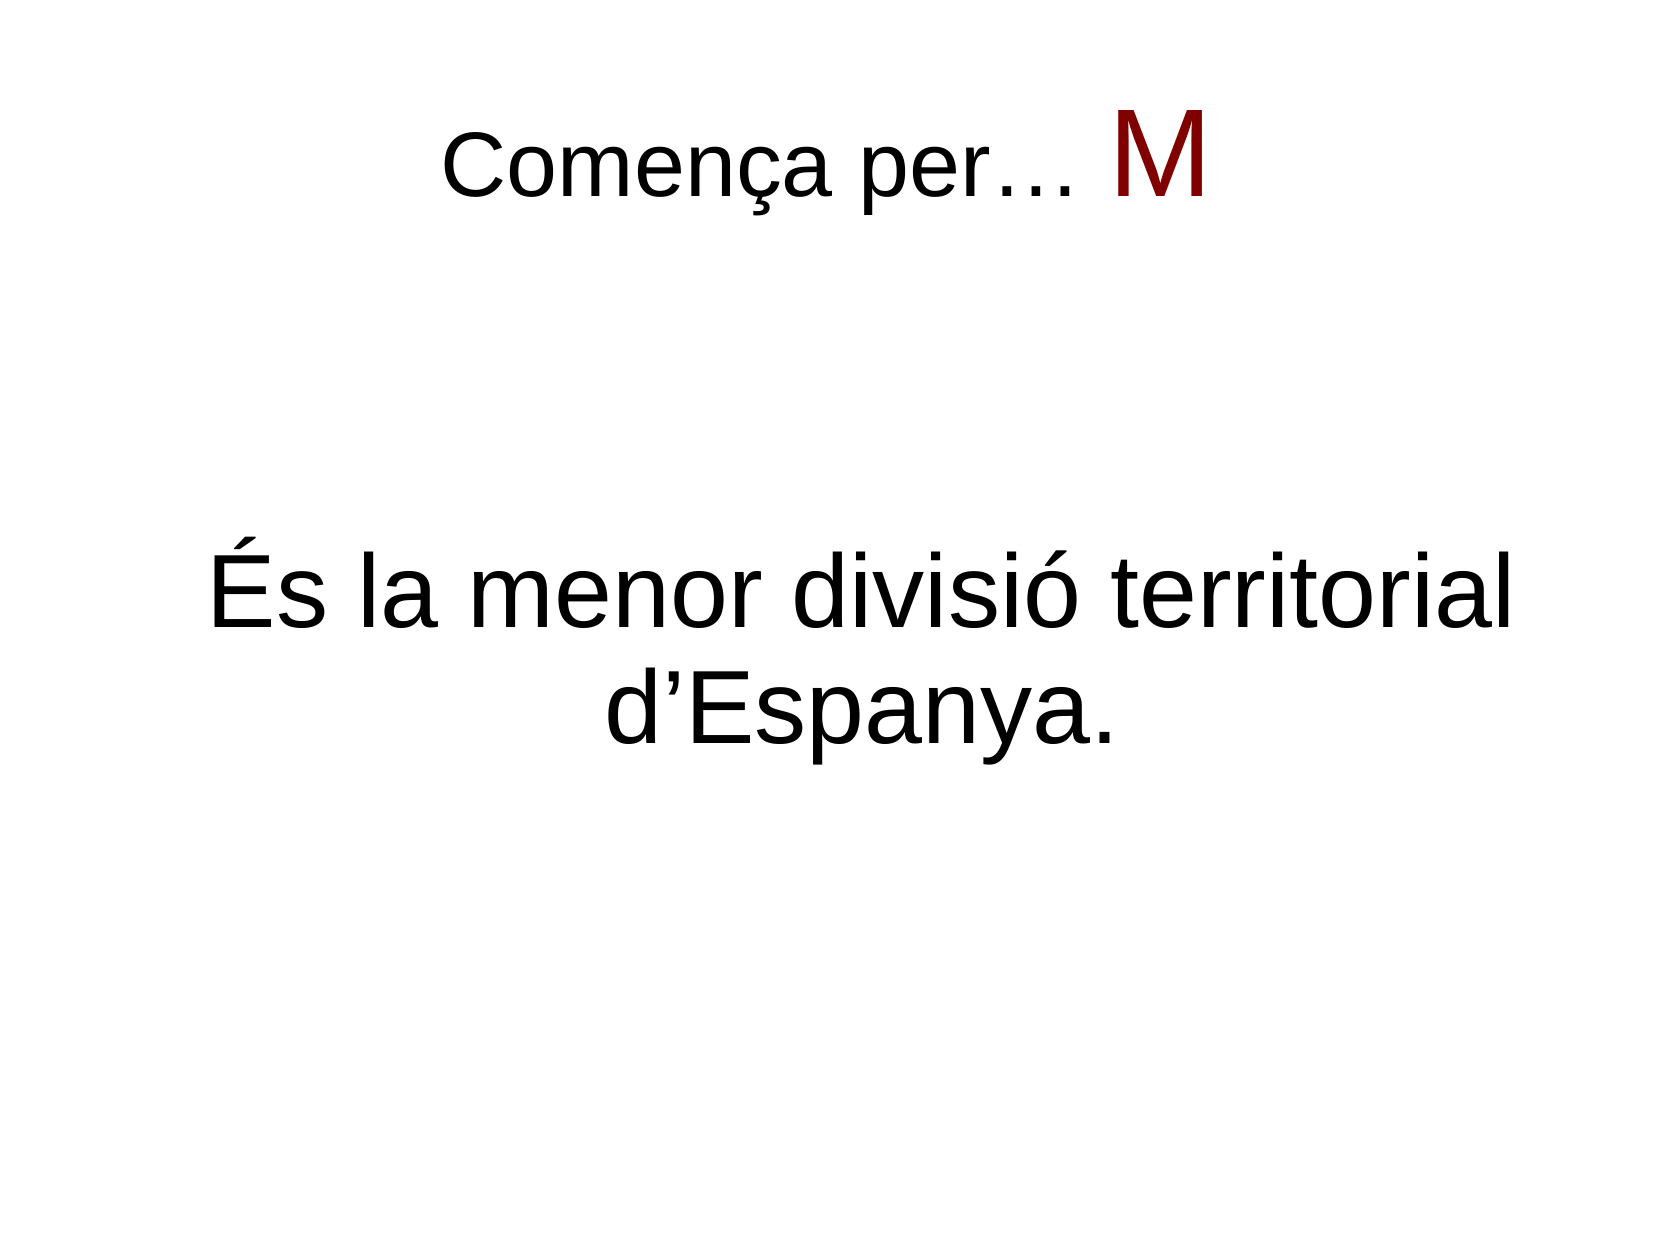

# Comença per… M
És la menor divisió territorial d’Espanya.